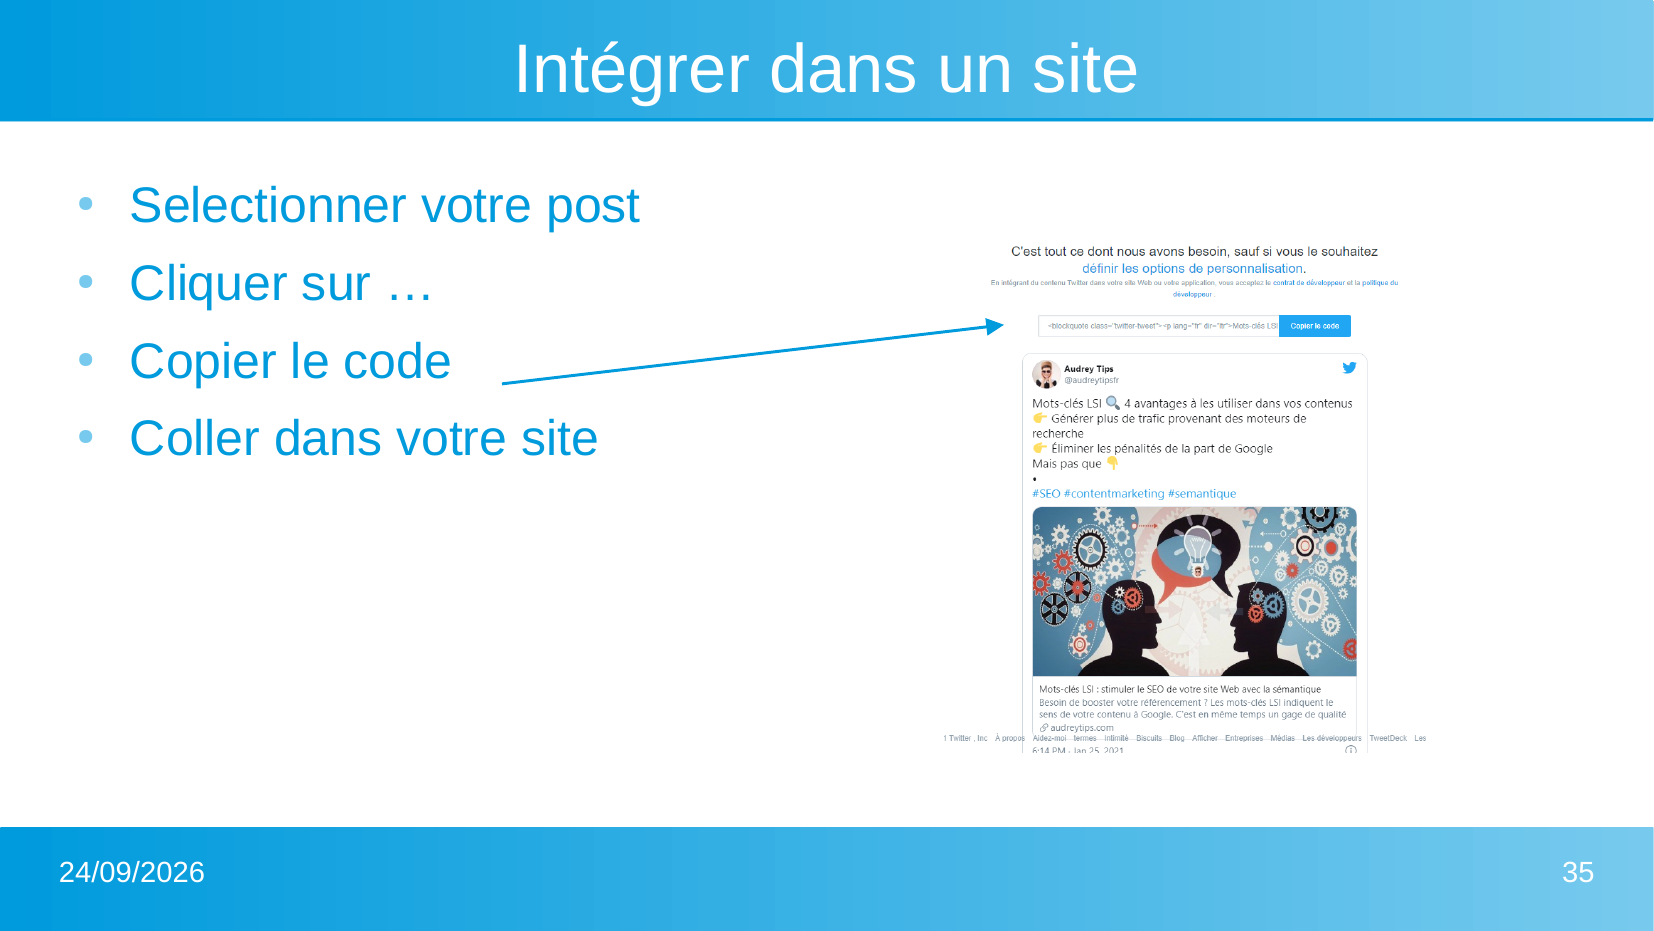

# Intégrer dans un site
Selectionner votre post
Cliquer sur …
Copier le code
Coller dans votre site
35